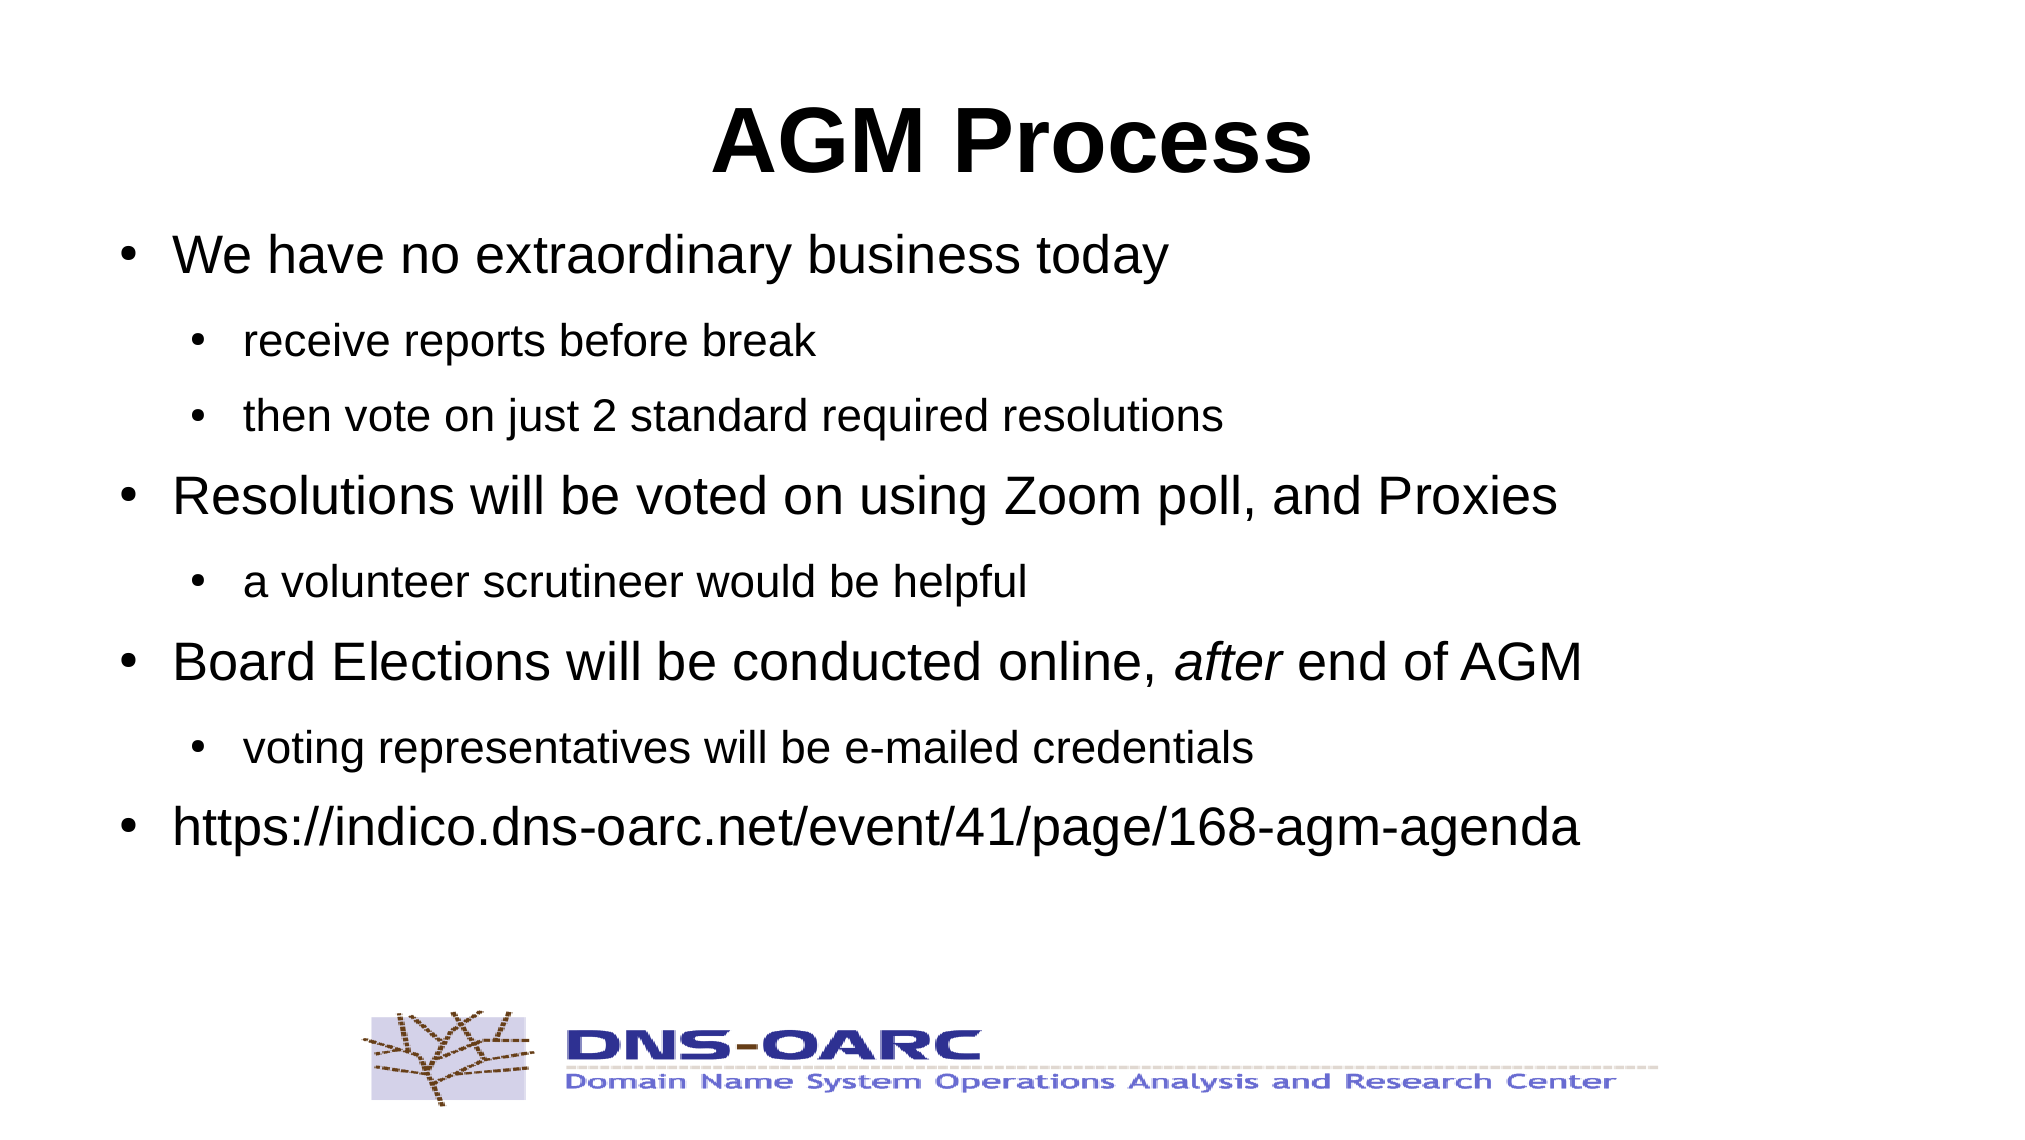

# AGM Process
We have no extraordinary business today
receive reports before break
then vote on just 2 standard required resolutions
Resolutions will be voted on using Zoom poll, and Proxies
a volunteer scrutineer would be helpful
Board Elections will be conducted online, after end of AGM
voting representatives will be e-mailed credentials
https://indico.dns-oarc.net/event/41/page/168-agm-agenda